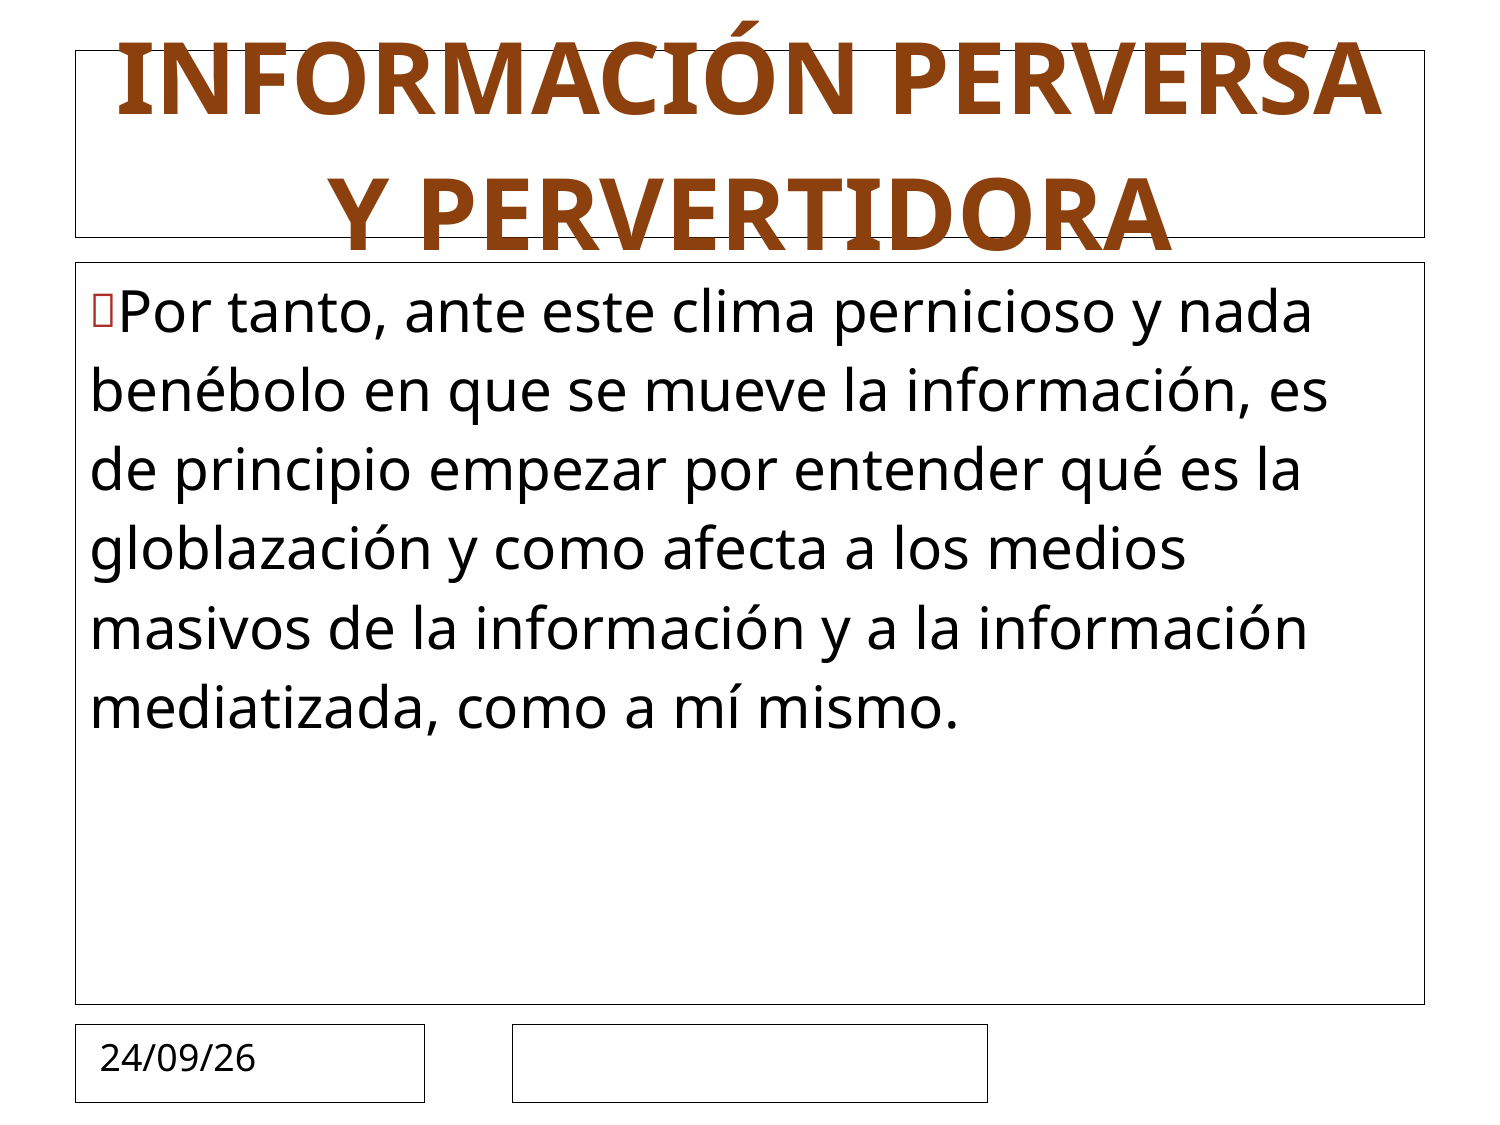

# INFORMACIÓN PERVERSA Y PERVERTIDORA
Por tanto, ante este clima pernicioso y nada benébolo en que se mueve la información, es de principio empezar por entender qué es la globlazación y como afecta a los medios masivos de la información y a la información mediatizada, como a mí mismo.